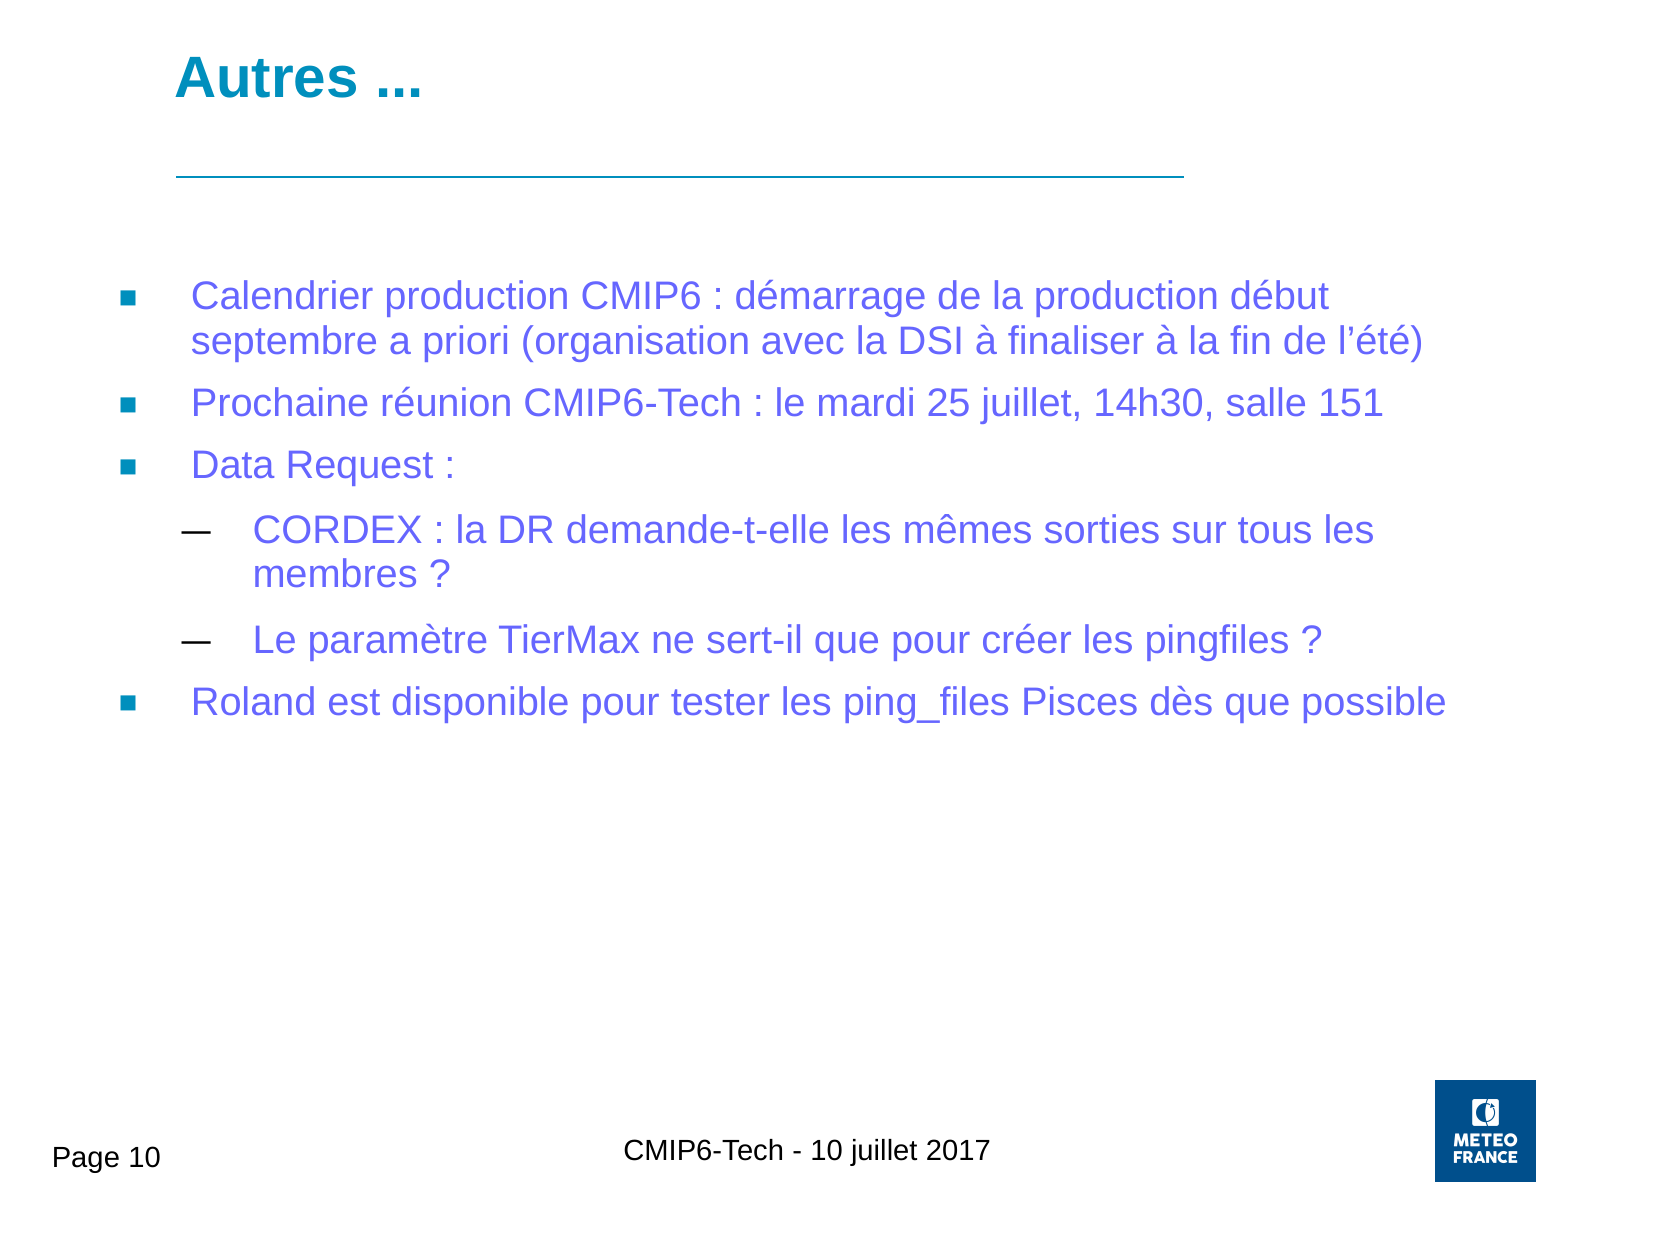

# Autres ...
Calendrier production CMIP6 : démarrage de la production début septembre a priori (organisation avec la DSI à finaliser à la fin de l’été)
Prochaine réunion CMIP6-Tech : le mardi 25 juillet, 14h30, salle 151
Data Request :
CORDEX : la DR demande-t-elle les mêmes sorties sur tous les membres ?
Le paramètre TierMax ne sert-il que pour créer les pingfiles ?
Roland est disponible pour tester les ping_files Pisces dès que possible
CMIP6-Tech - 10 juillet 2017
10